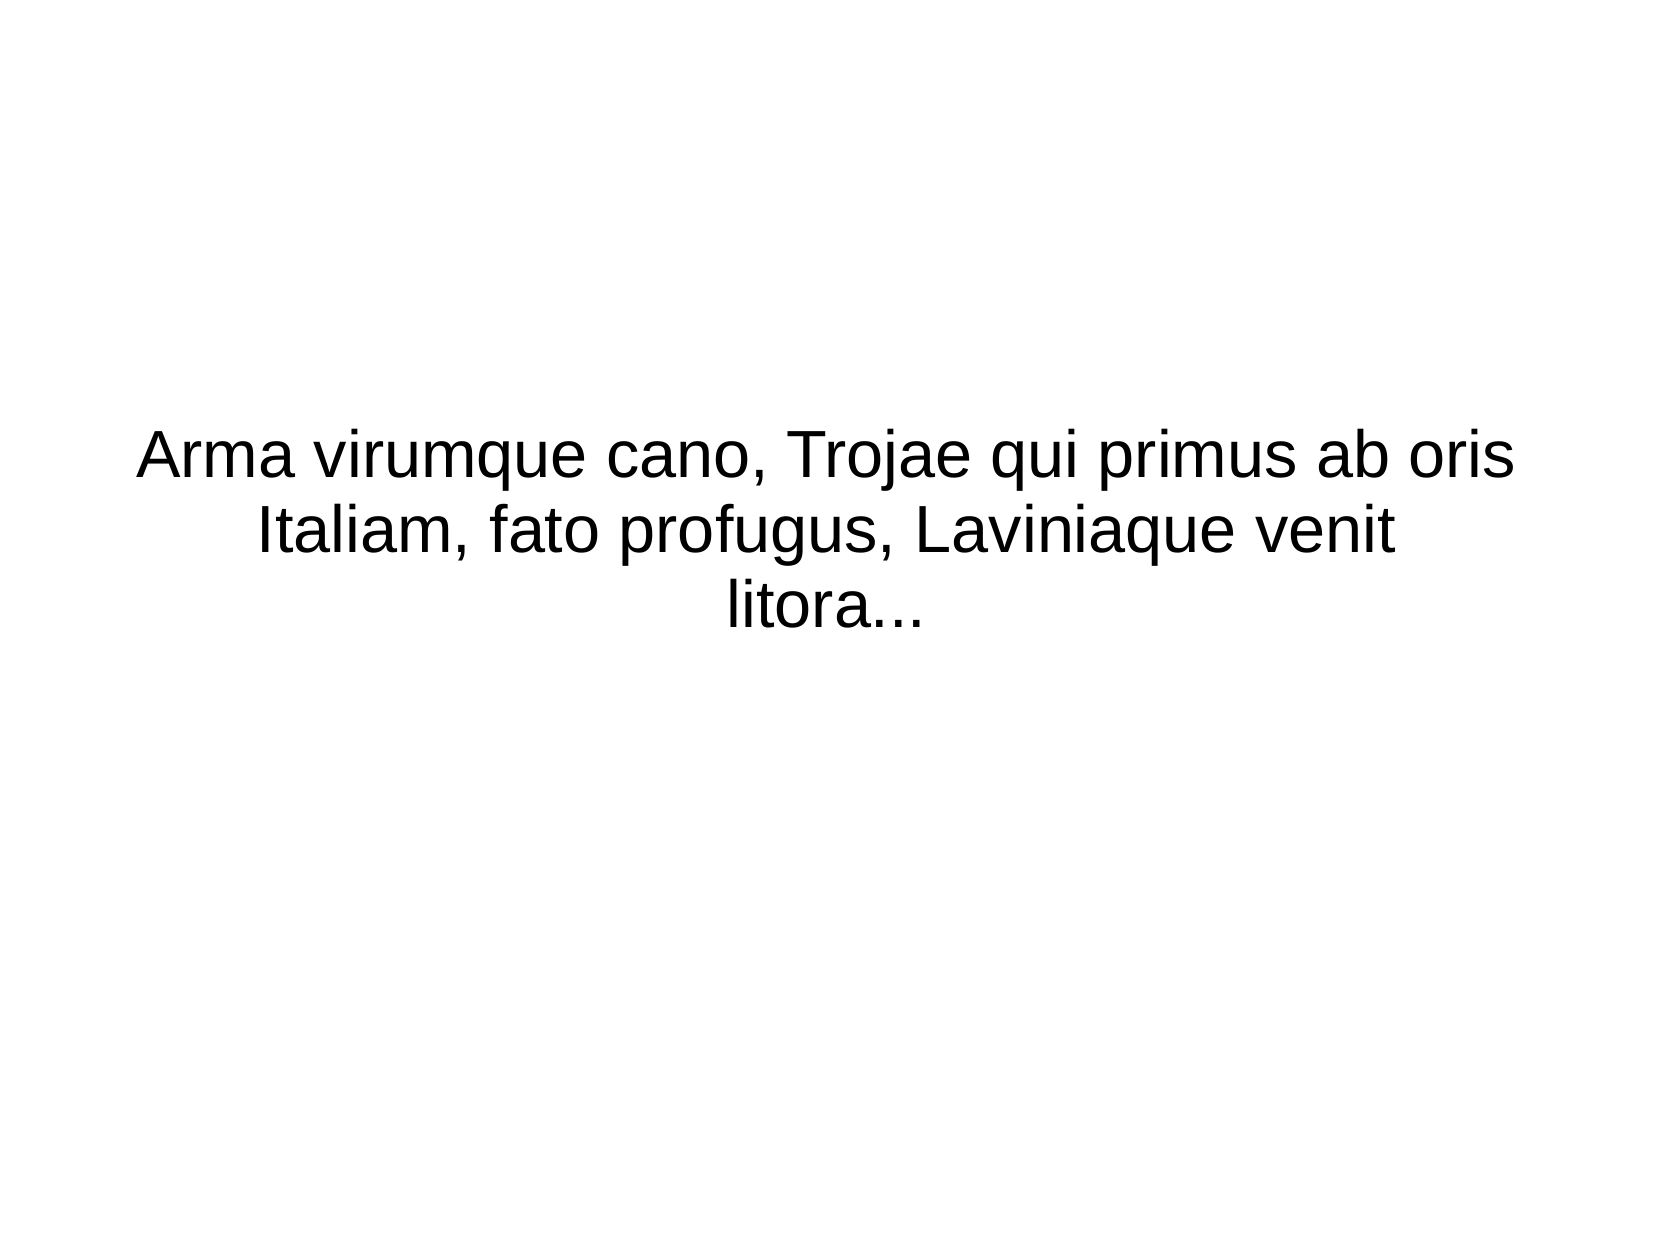

# Arma virumque cano, Trojae qui primus ab oris
Italiam, fato profugus, Laviniaque venit
litora...